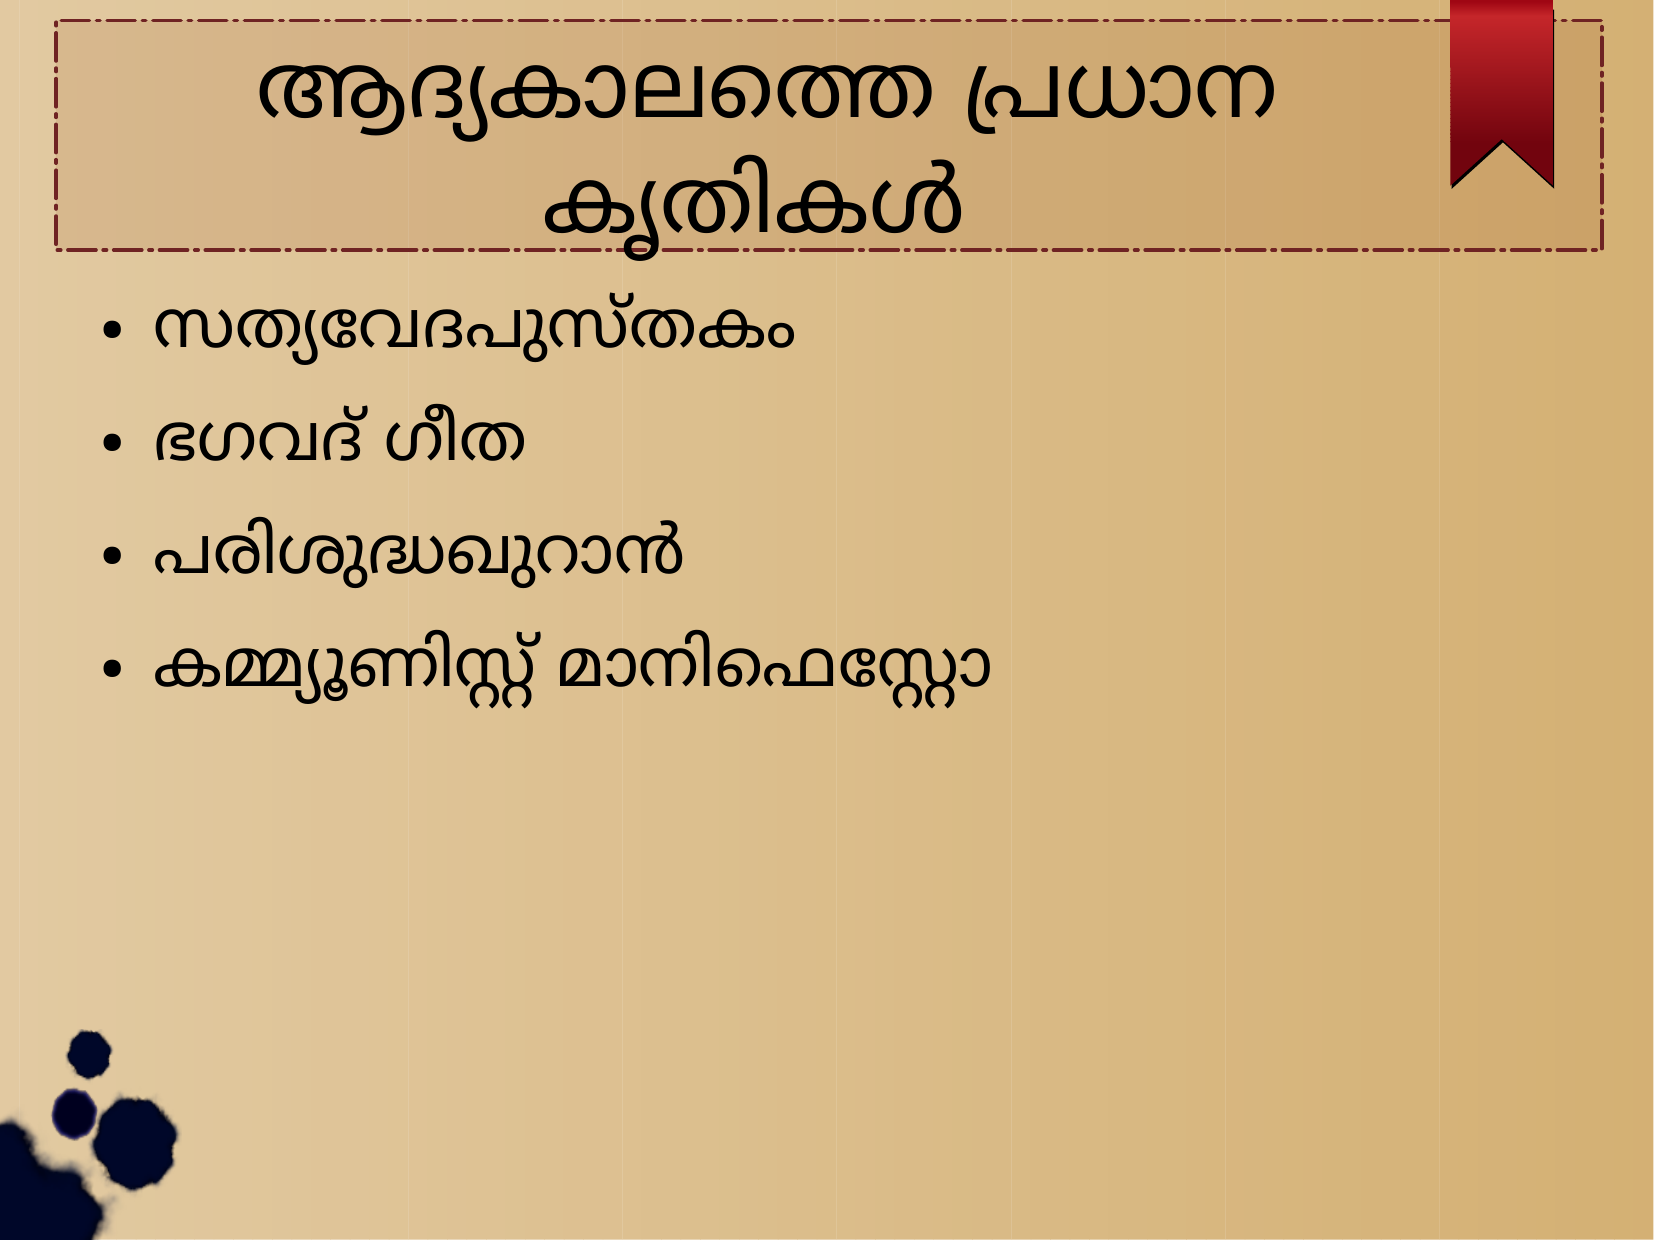

# ആദ്യകാലത്തെ പ്രധാന കൃതികൾ
സത്യവേദപുസ്തകം
ഭഗവദ് ഗീത
പരിശുദ്ധഖുറാൻ
കമ്മ്യൂണിസ്റ്റ് മാനിഫെസ്റ്റോ